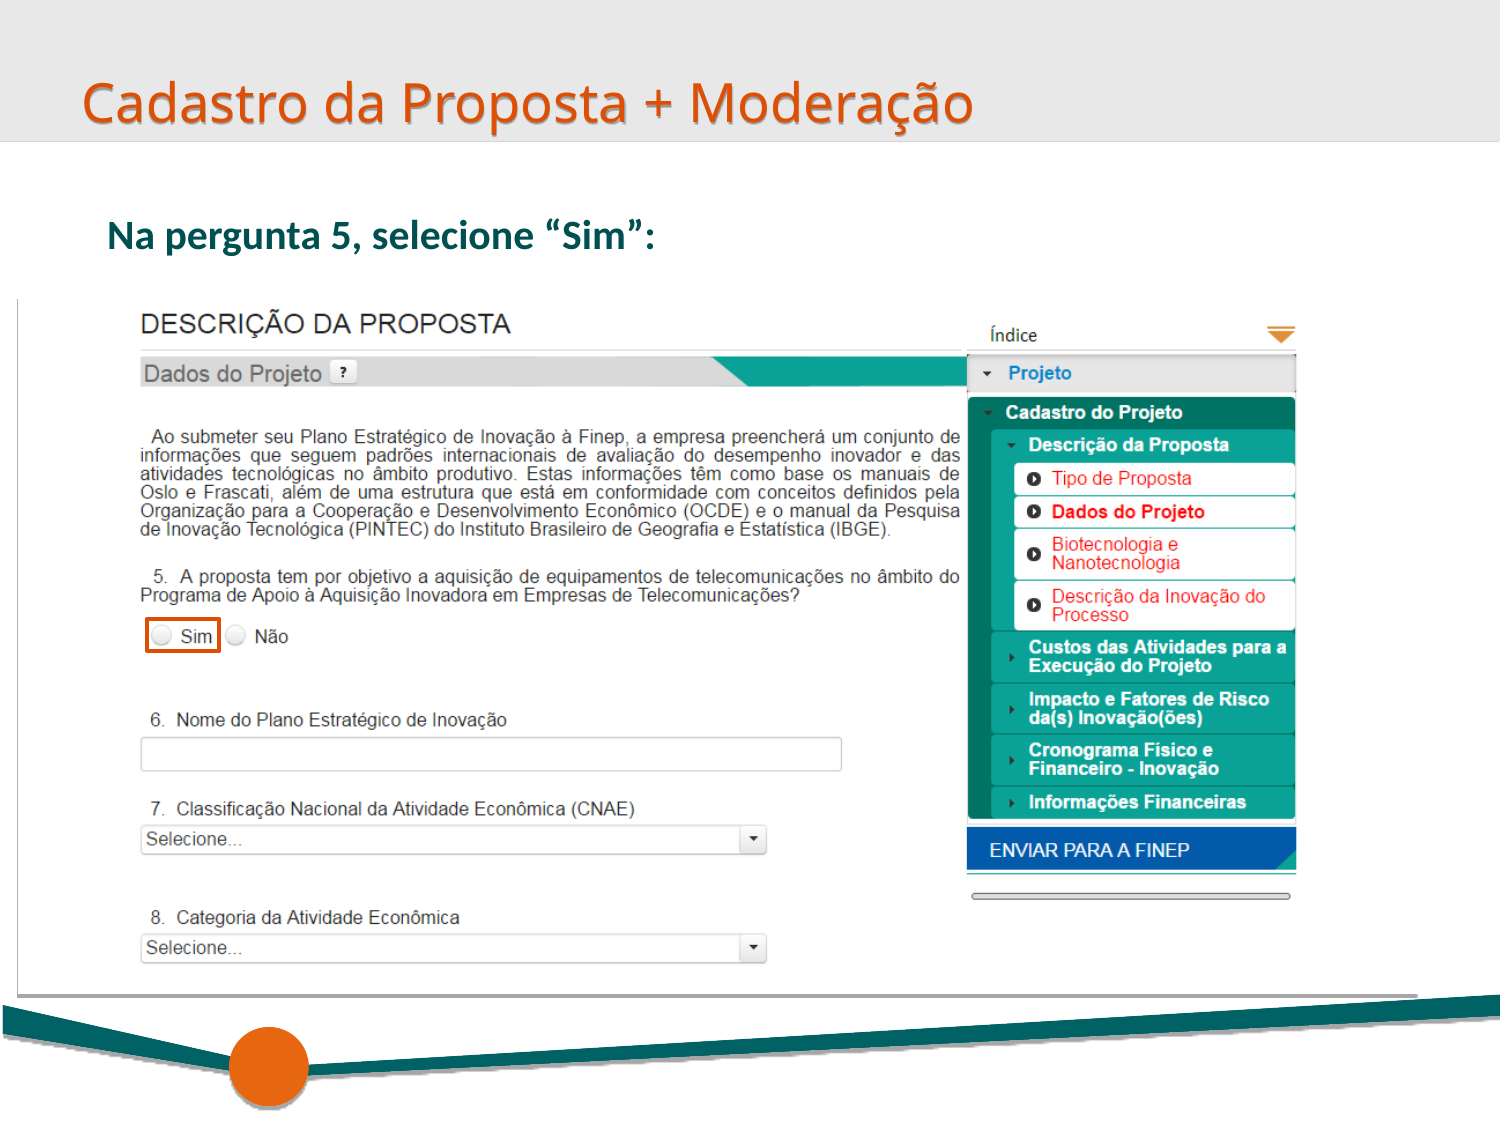

# Cadastro da Proposta + Moderação
 Na pergunta 5, selecione “Sim”: